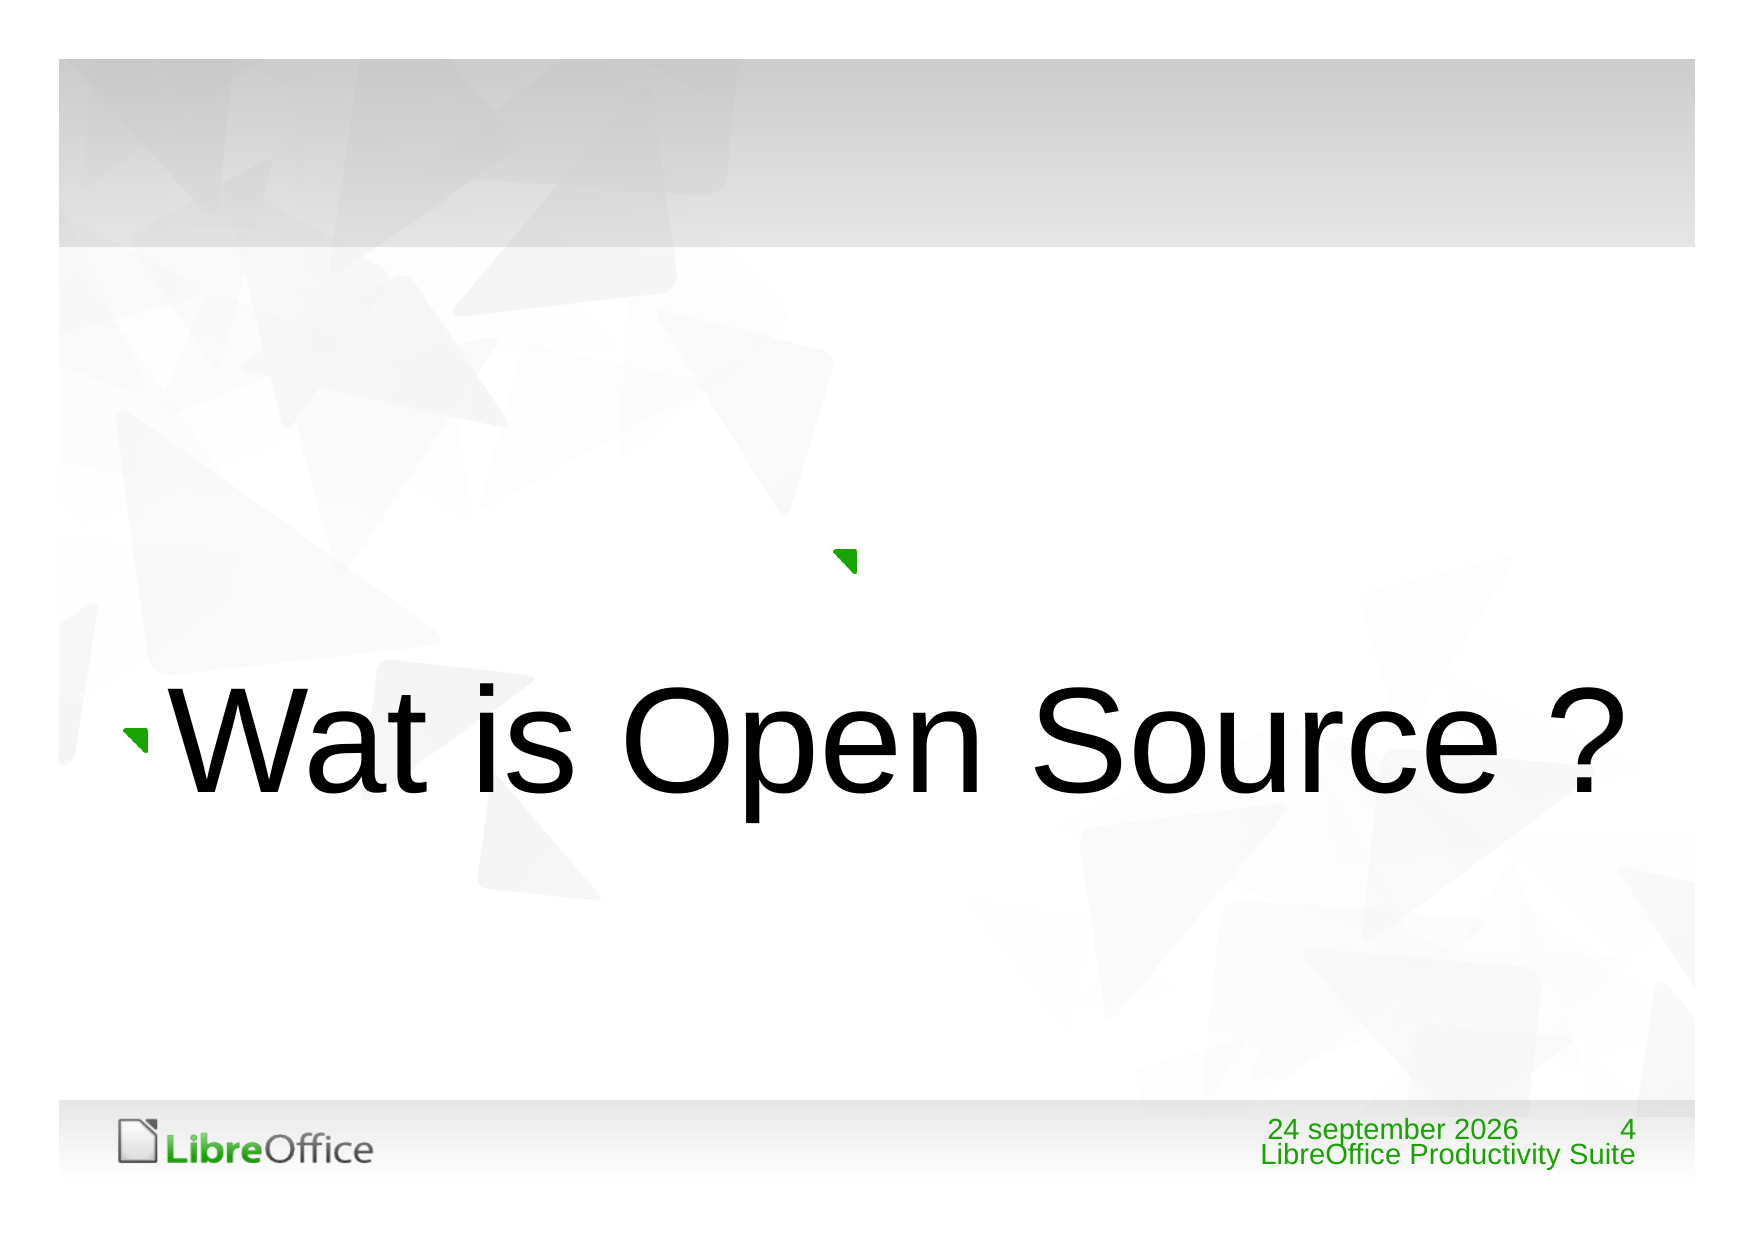

#
Wat is Open Source ?
4
LibreOffice Productivity Suite